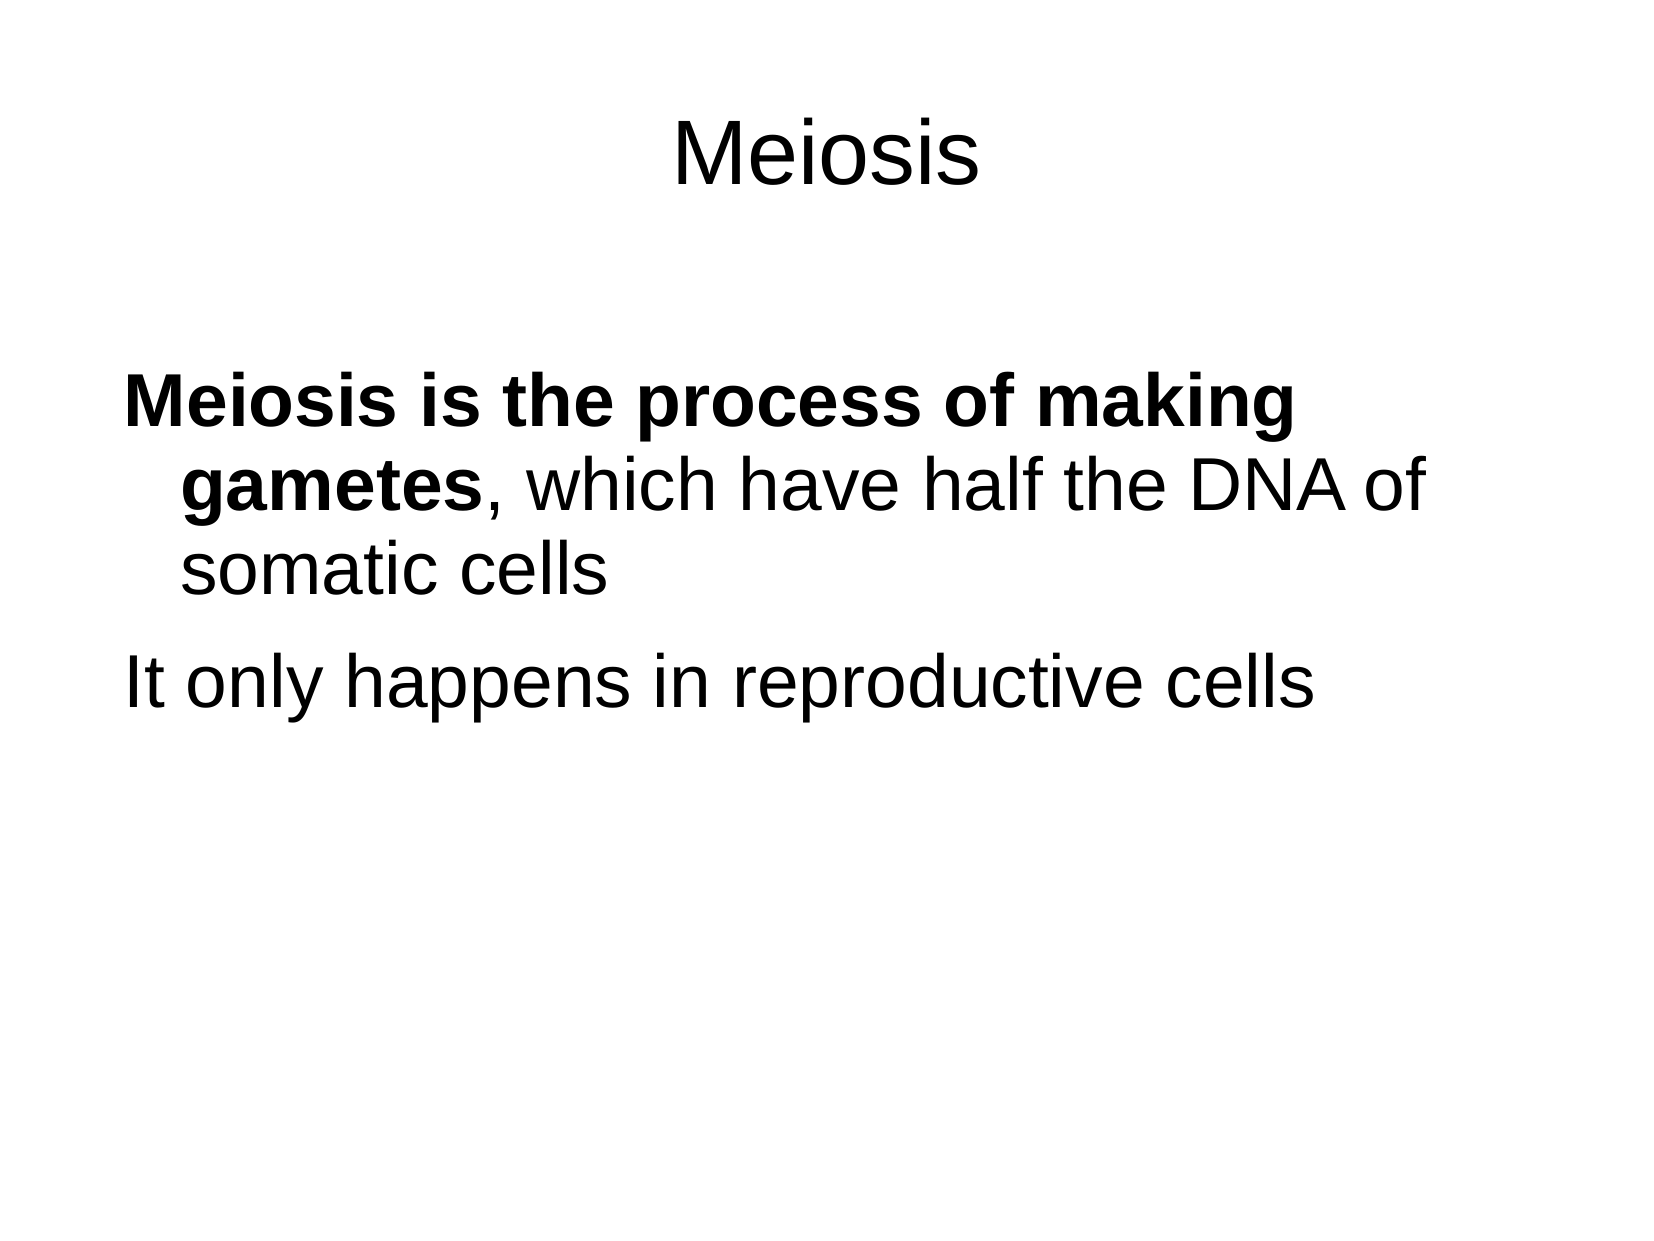

# Meiosis
Meiosis is the process of making gametes, which have half the DNA of somatic cells
It only happens in reproductive cells